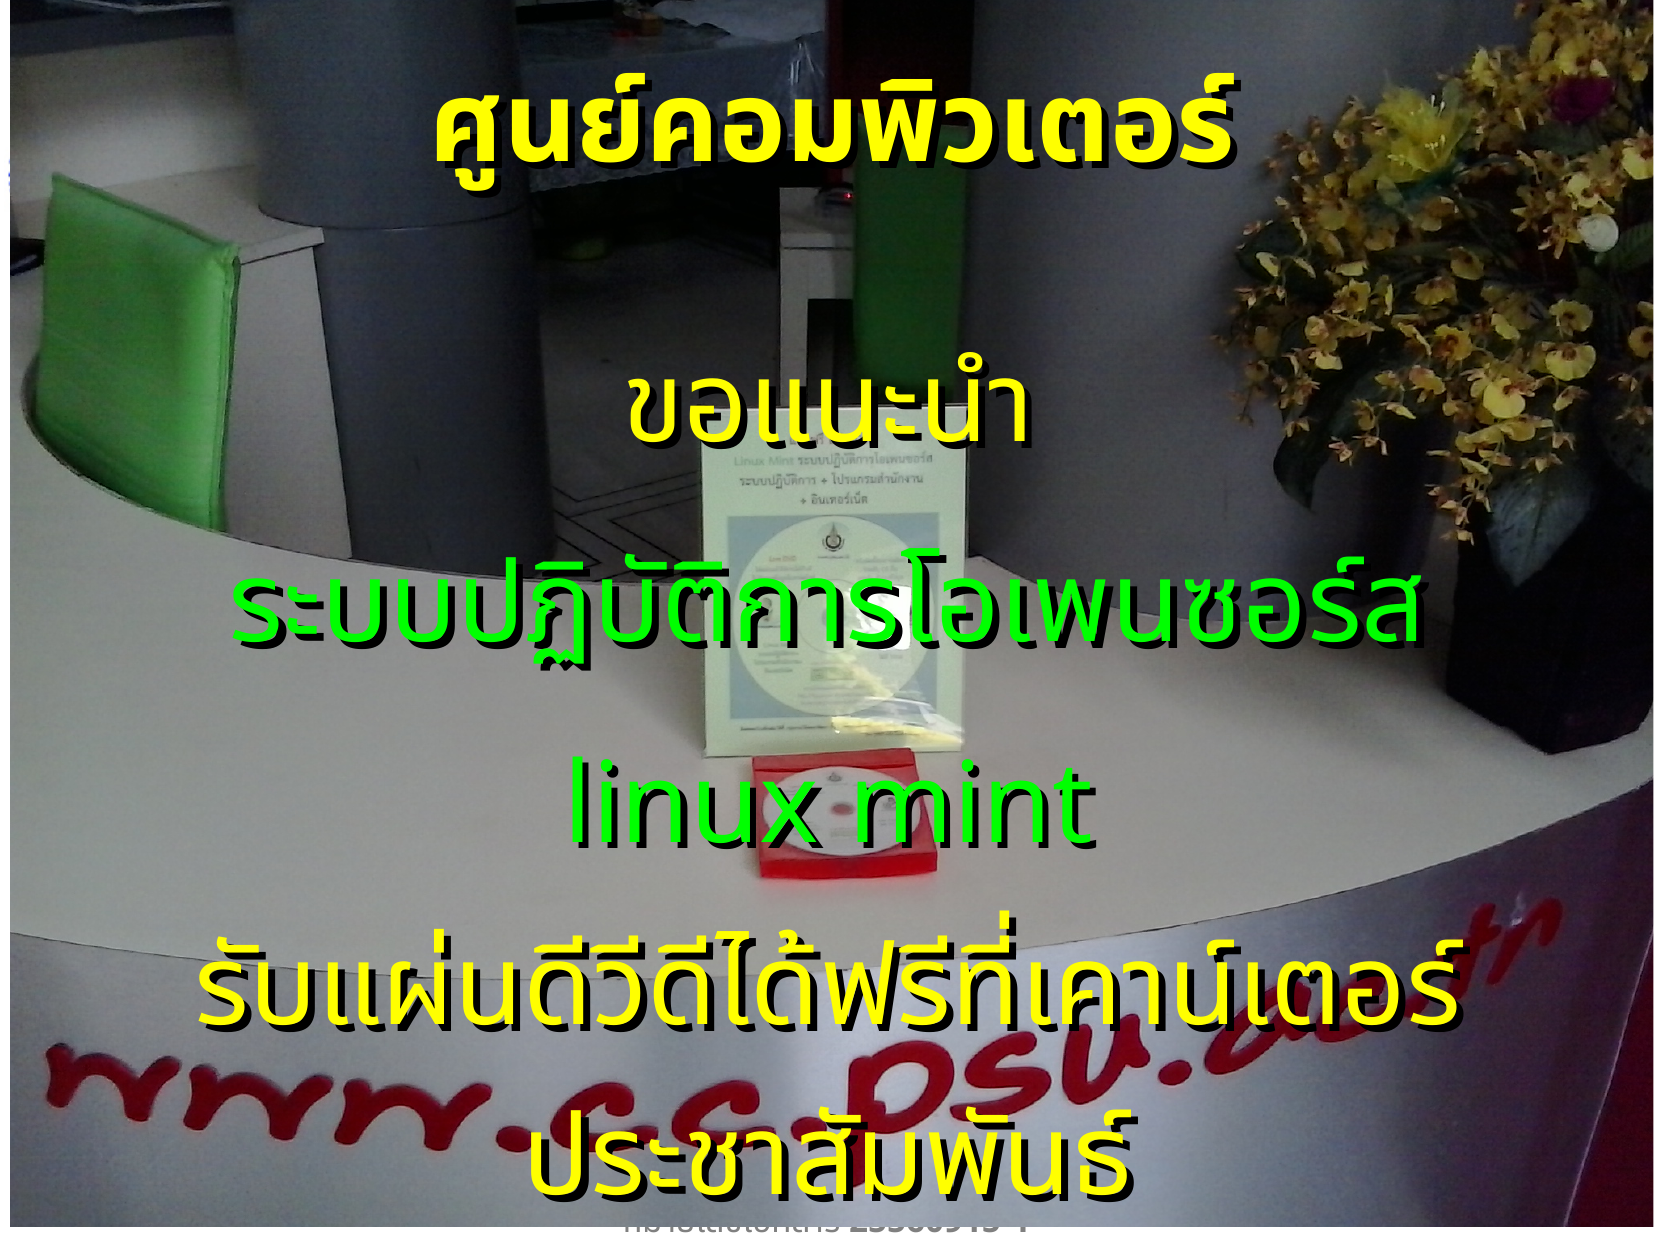

# ศูนย์คอมพิวเตอร์
ขอแนะนำ
ระบบปฏิบัติการโอเพนซอร์ส
linux mint
รับแผ่นดีวีดีได้ฟรีที่เคาน์เตอร์ประชาสัมพันธ์